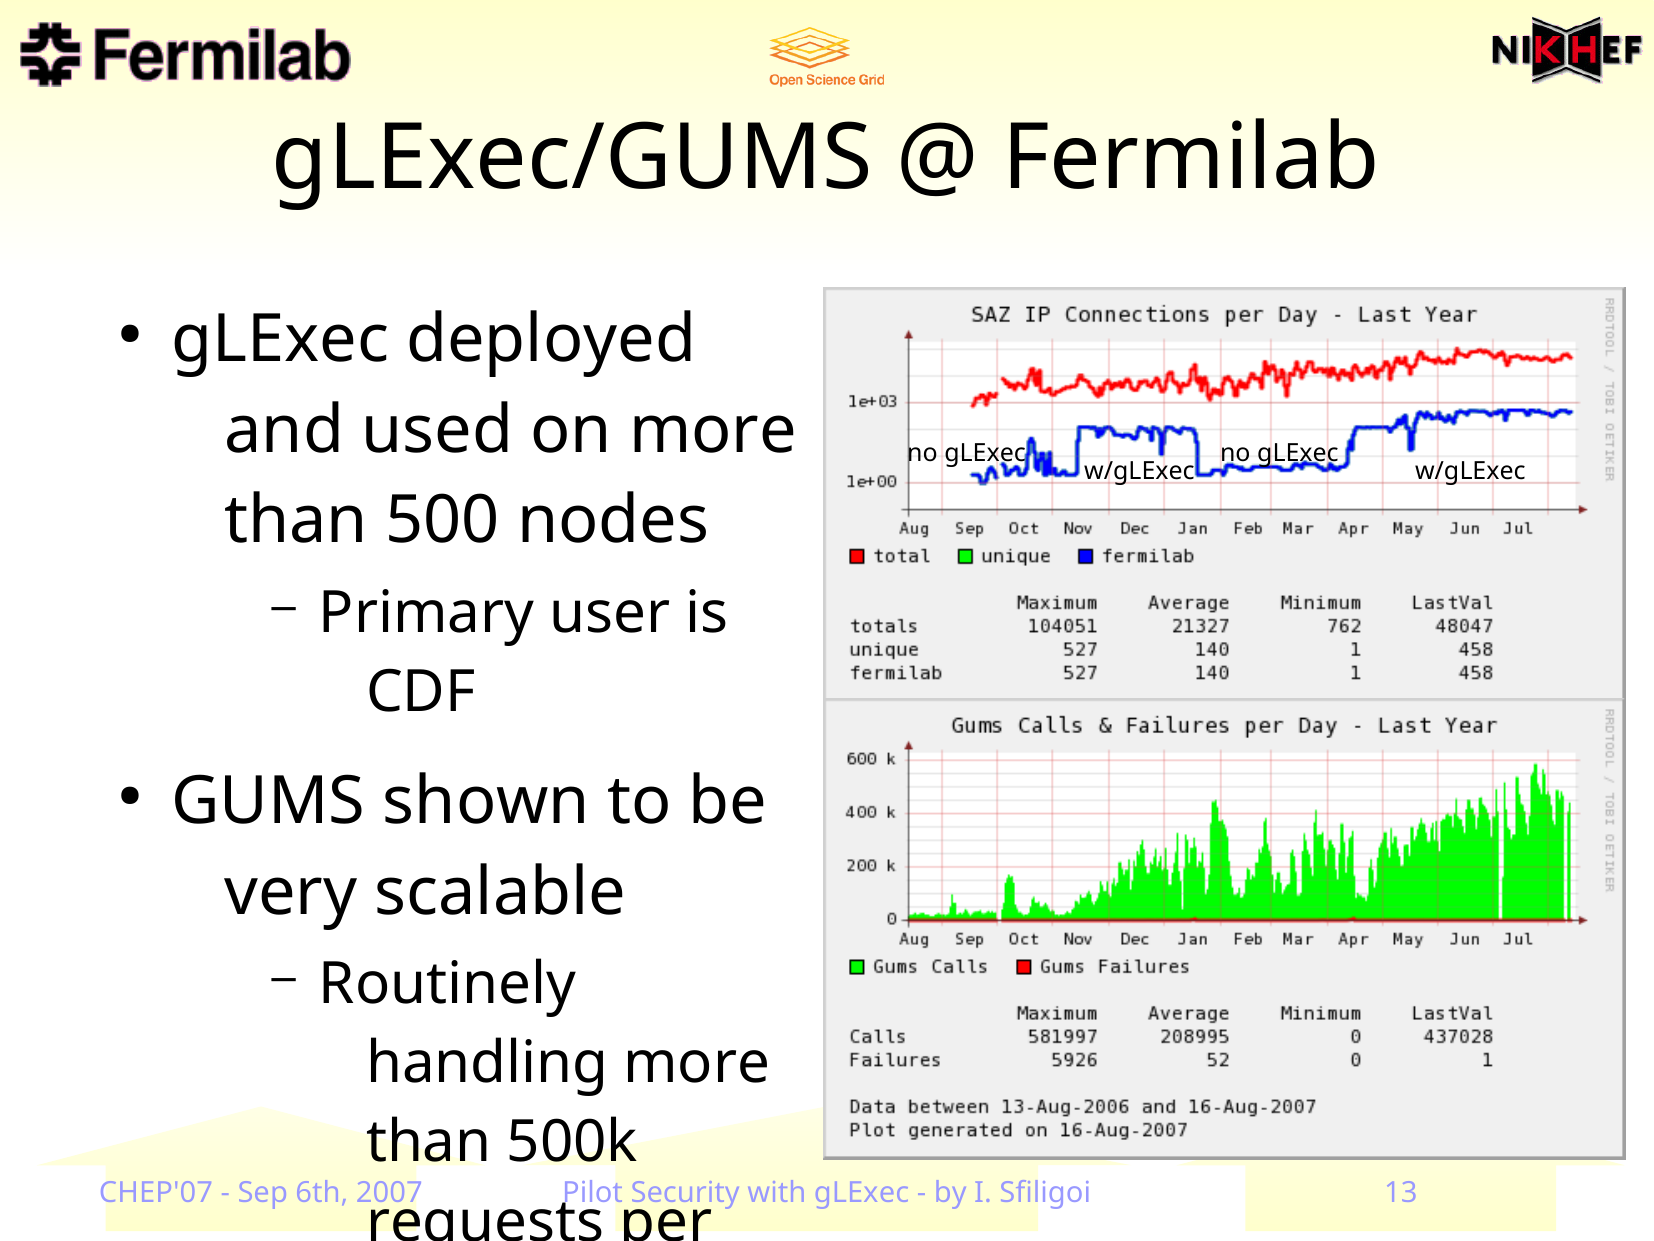

# gLExec/GUMS @ Fermilab
gLExec deployed and used on more than 500 nodes
Primary user is CDF
GUMS shown to be very scalable
Routinely handling more than 500k requests per day
gLExec contributing for at most 20k
no gLExec
no gLExec
w/gLExec
w/gLExec
CHEP'07 - Sep 6th, 2007
Pilot Security with gLExec - by I. Sfiligoi
13